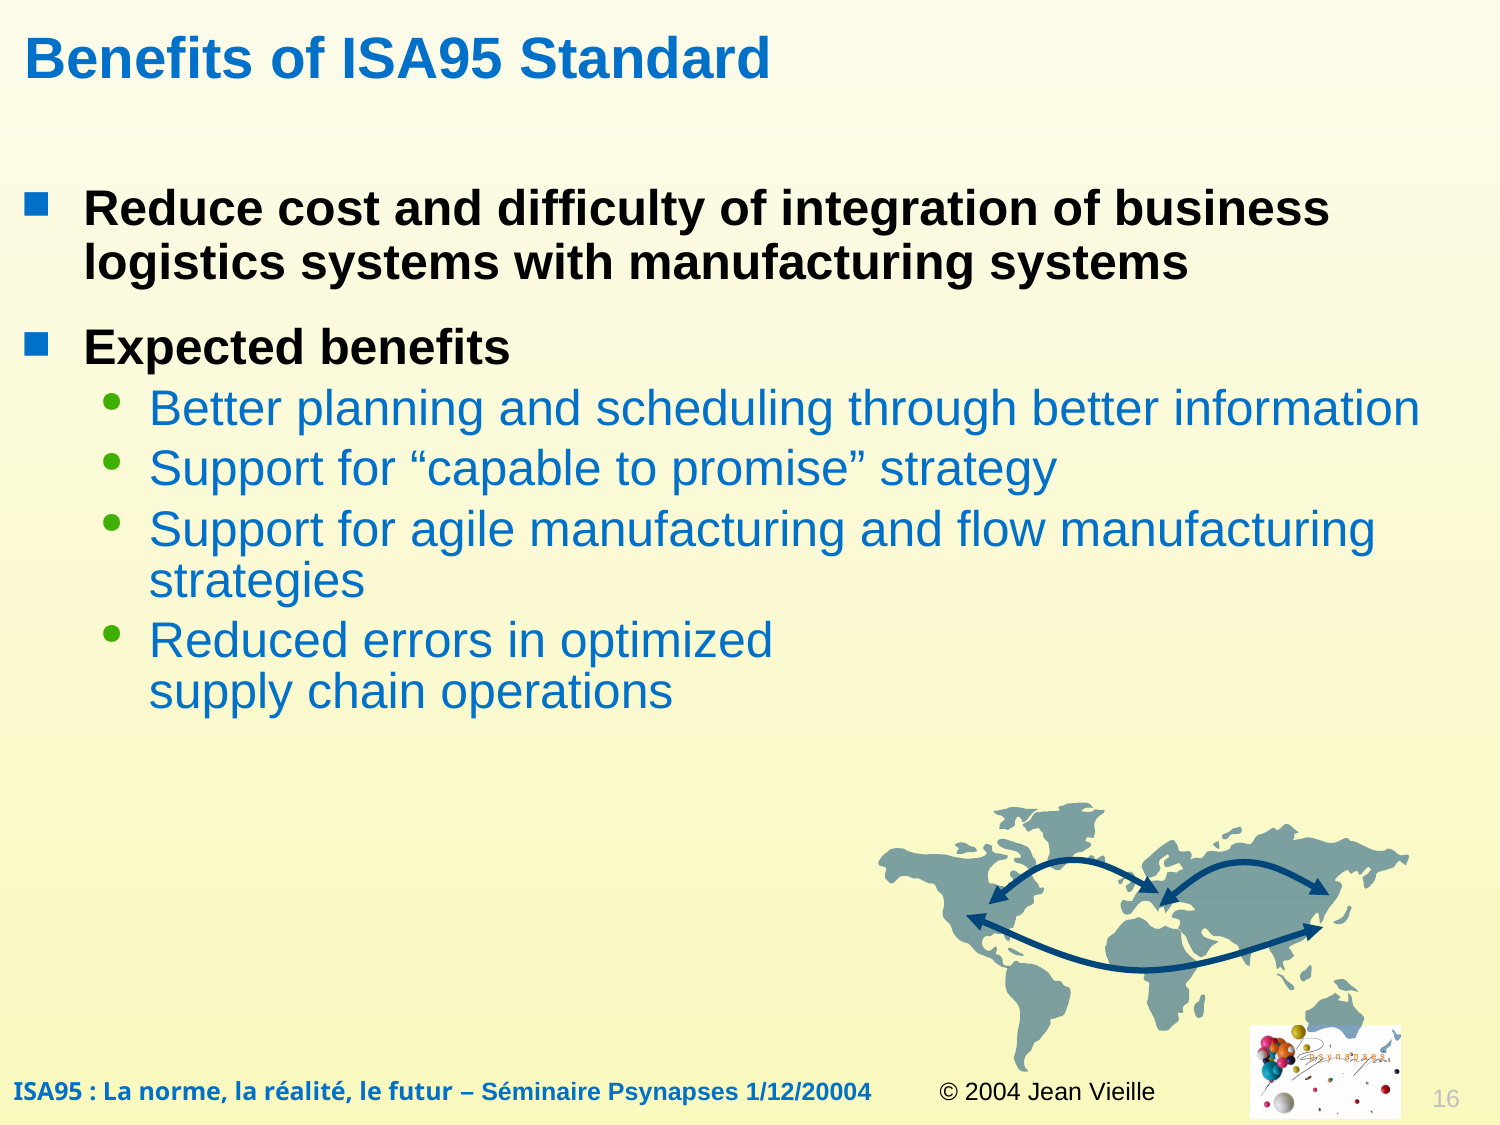

# Benefits of ISA95 Standard
Reduce cost and difficulty of integration of business logistics systems with manufacturing systems
Expected benefits
Better planning and scheduling through better information
Support for “capable to promise” strategy
Support for agile manufacturing and flow manufacturing strategies
Reduced errors in optimized
supply chain operations